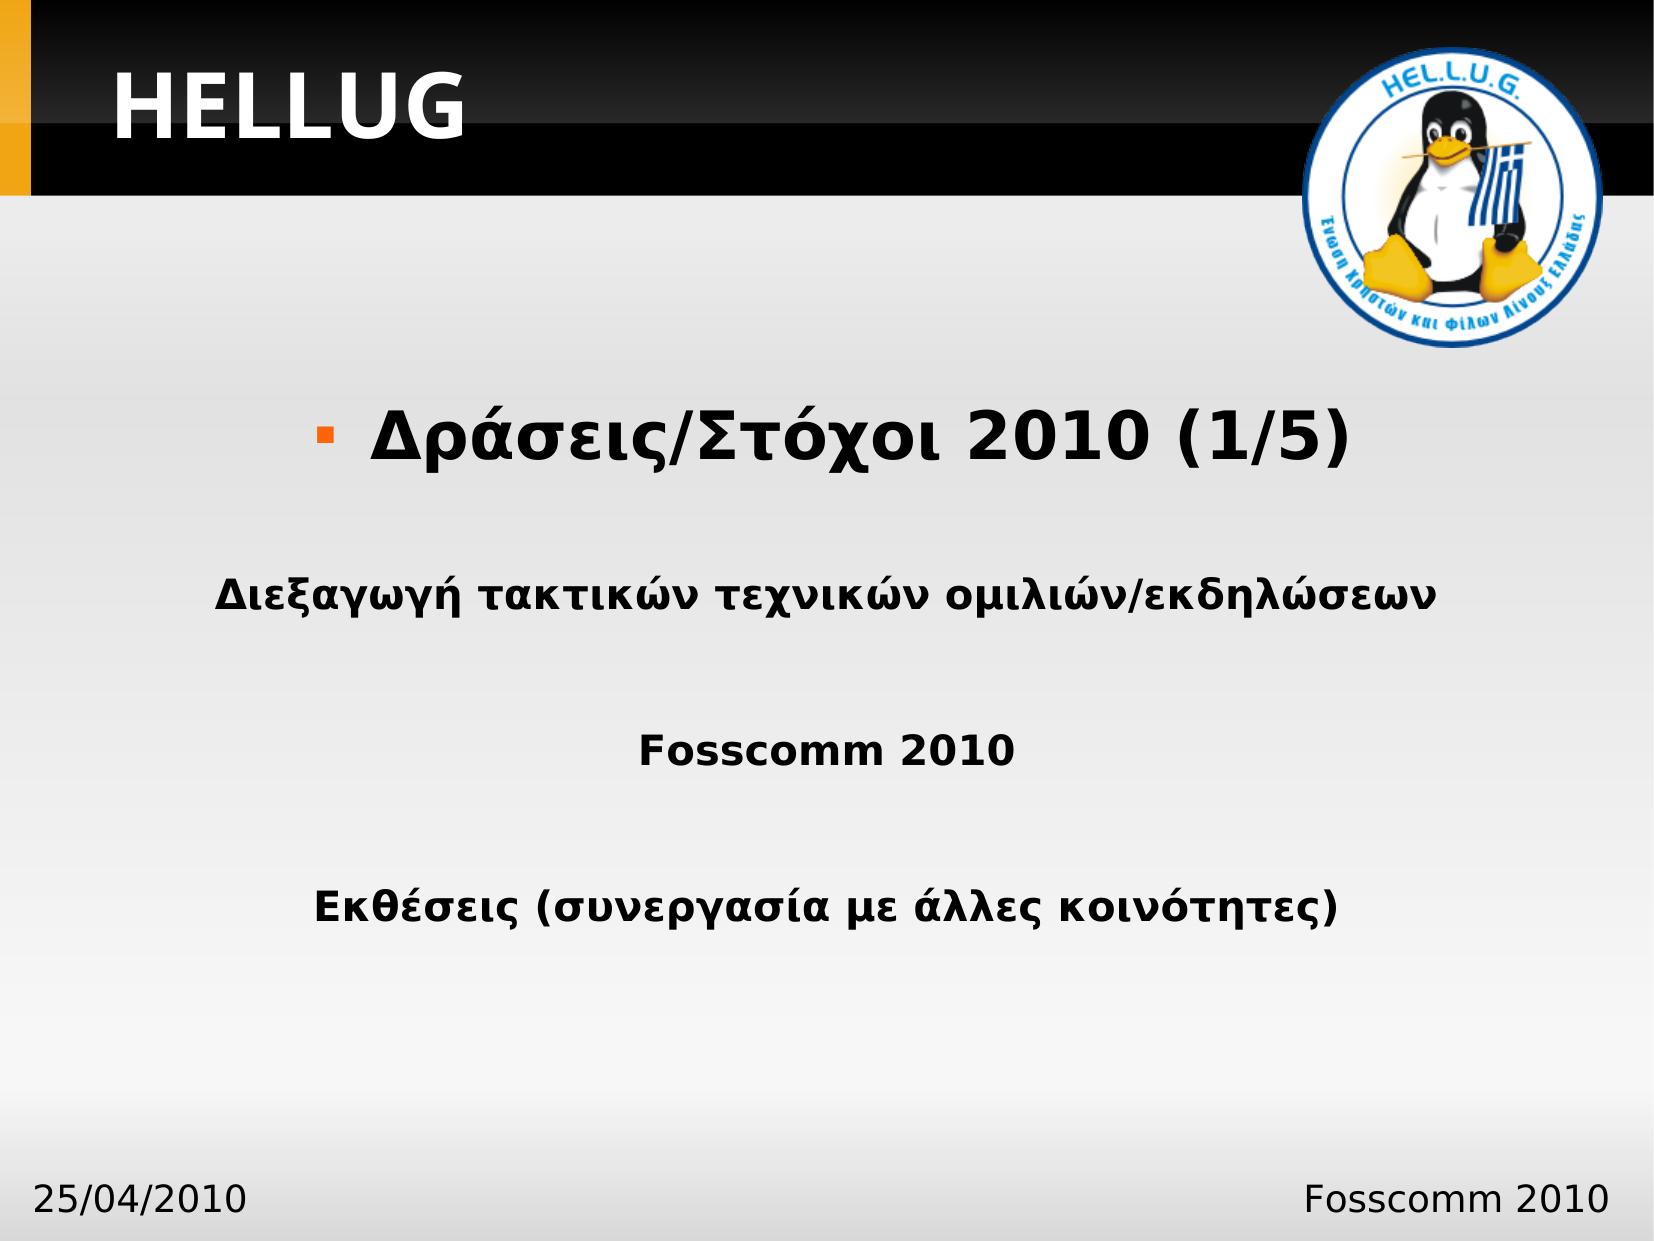

# HELLUG
Δράσεις/Στόχοι 2010 (1/5)
Διεξαγωγή τακτικών τεχνικών ομιλιών/εκδηλώσεων
Fosscomm 2010
Εκθέσεις (συνεργασία με άλλες κοινότητες)
| Fosscomm 2010 |
| --- |
| 25/04/2010 |
| --- |